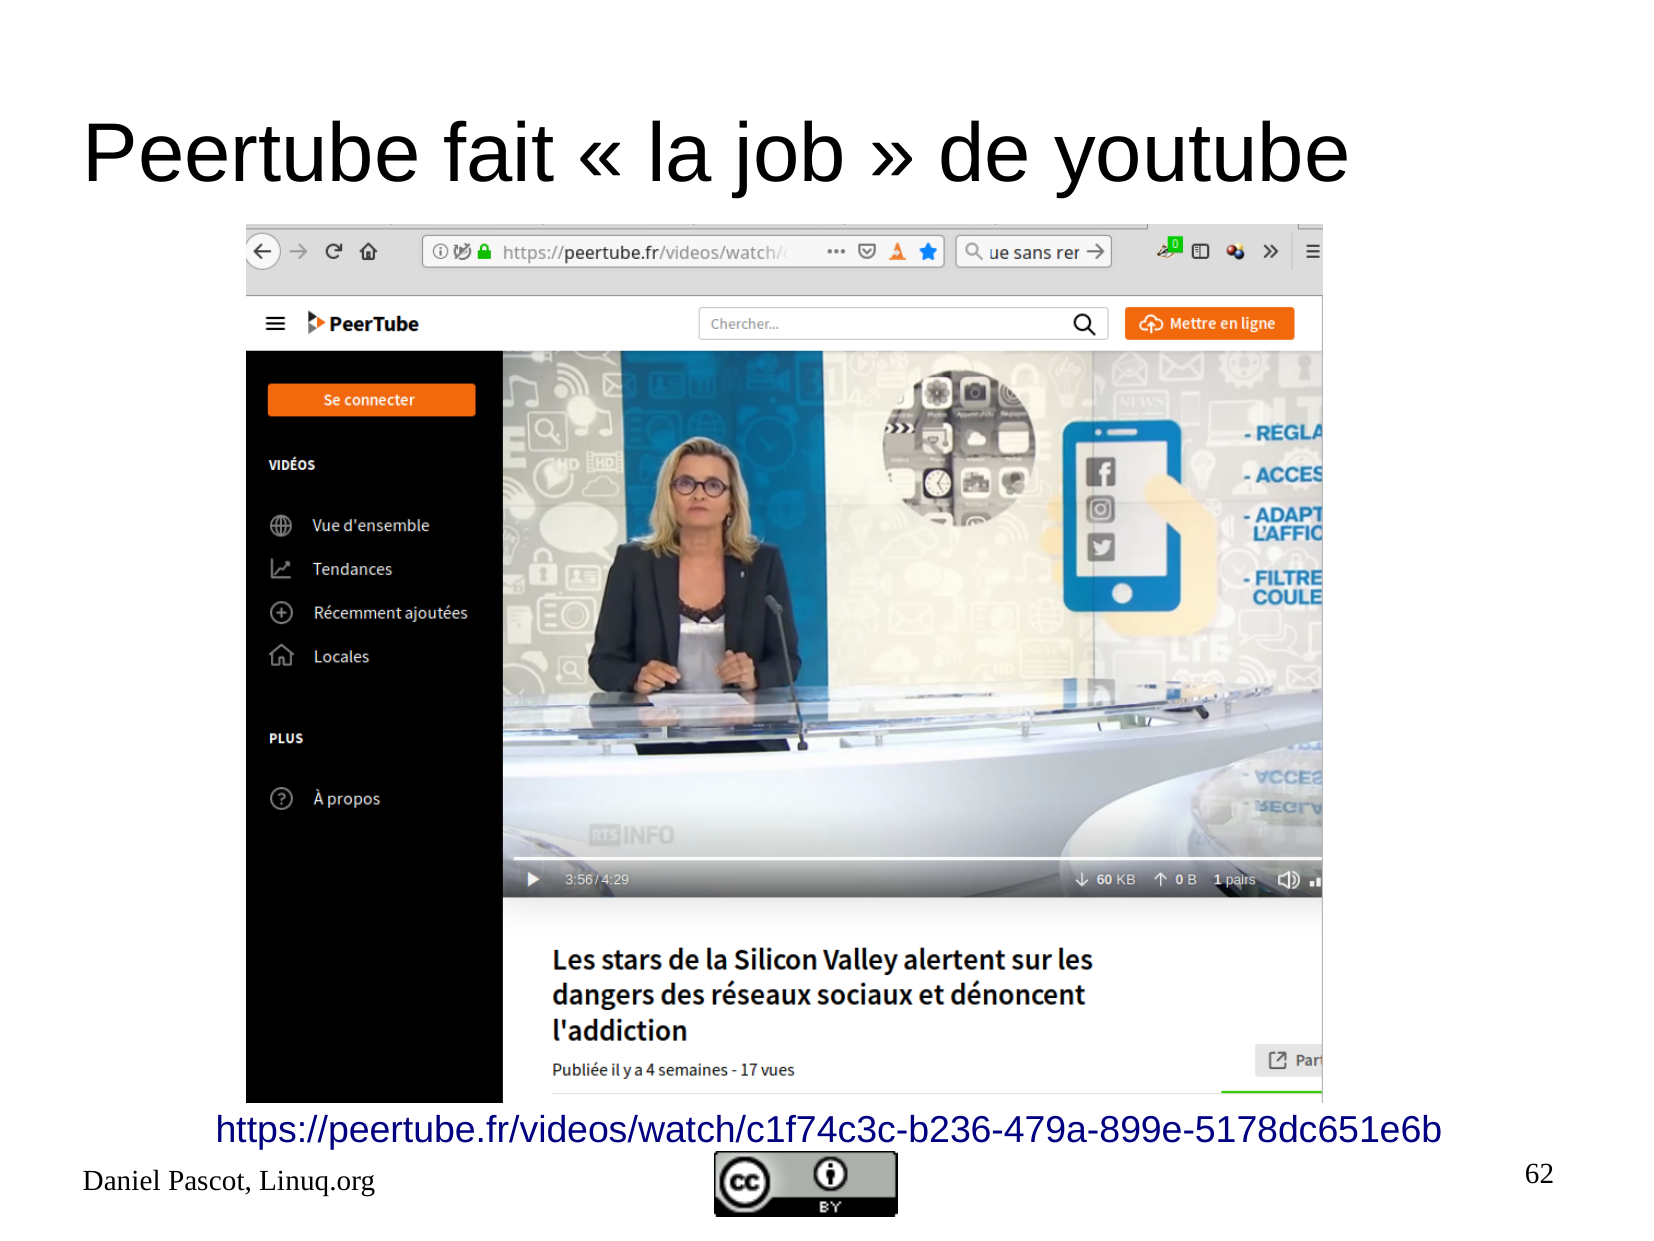

# Peertube fait « la job » de youtube
https://peertube.fr/videos/watch/c1f74c3c-b236-479a-899e-5178dc651e6b
62
15-08- 2018